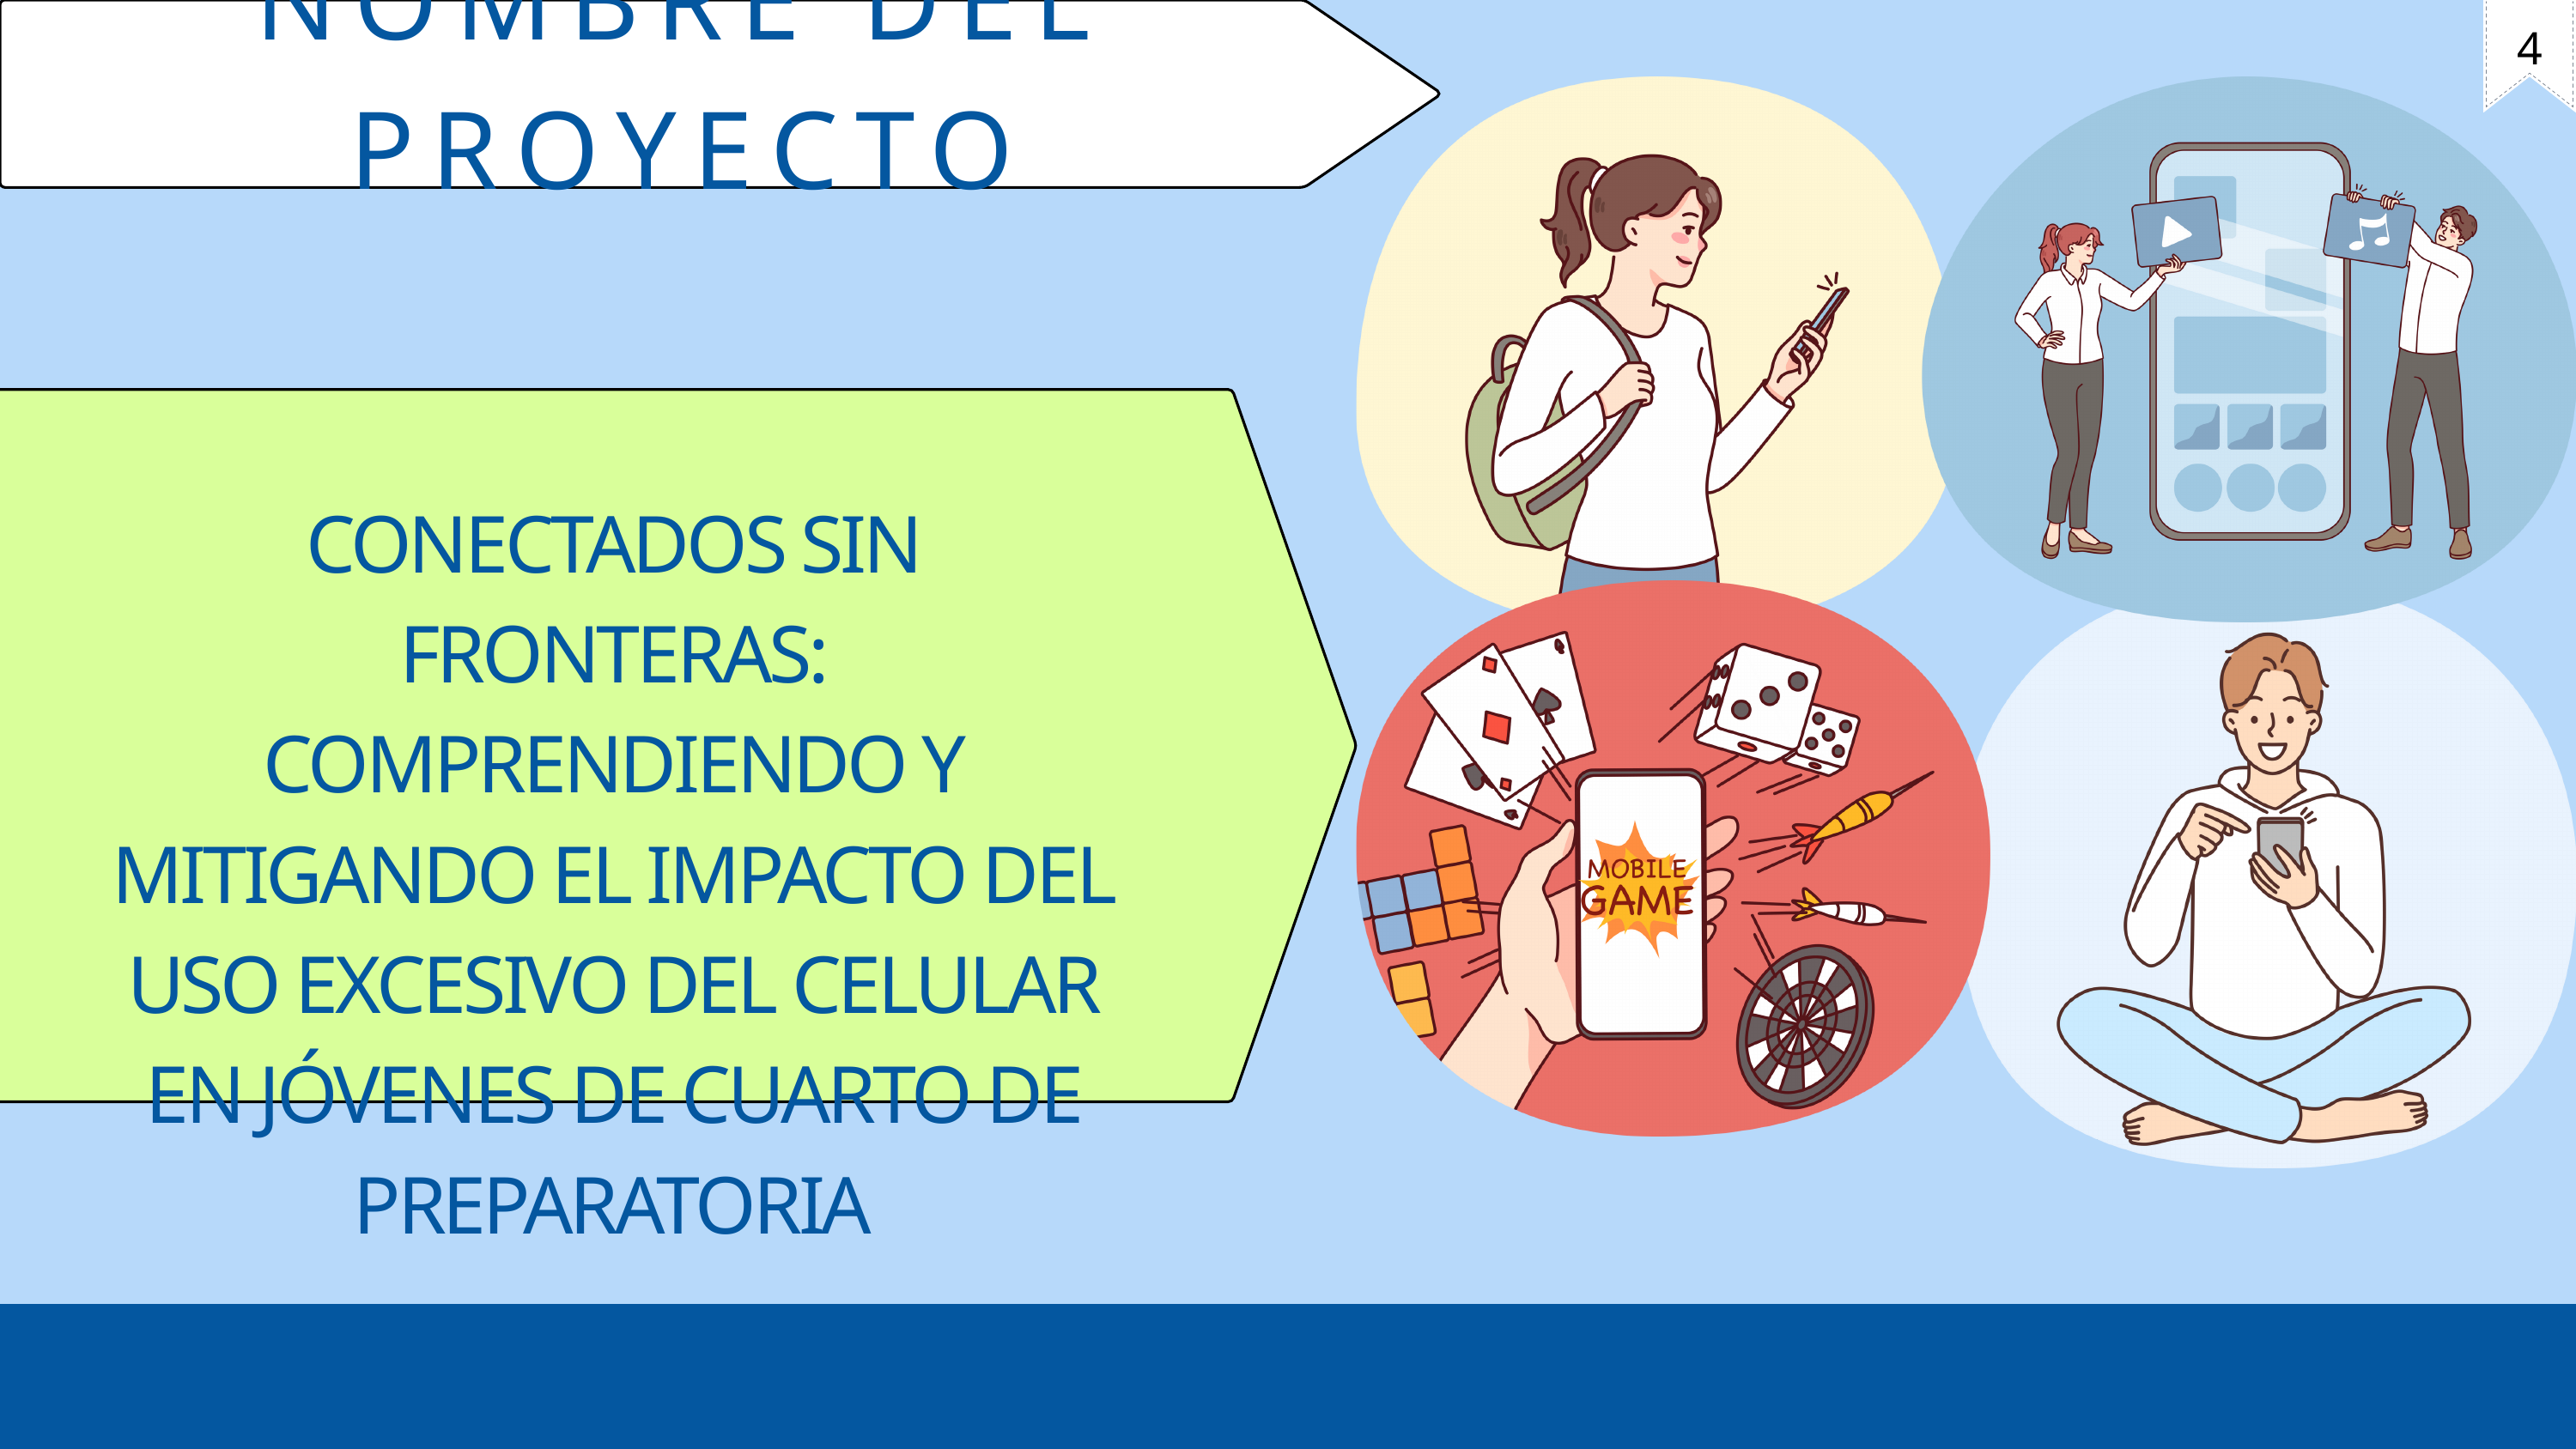

NOMBRE DEL PROYECTO
4
CONECTADOS SIN FRONTERAS: COMPRENDIENDO Y MITIGANDO EL IMPACTO DEL USO EXCESIVO DEL CELULAR EN JÓVENES DE CUARTO DE PREPARATORIA